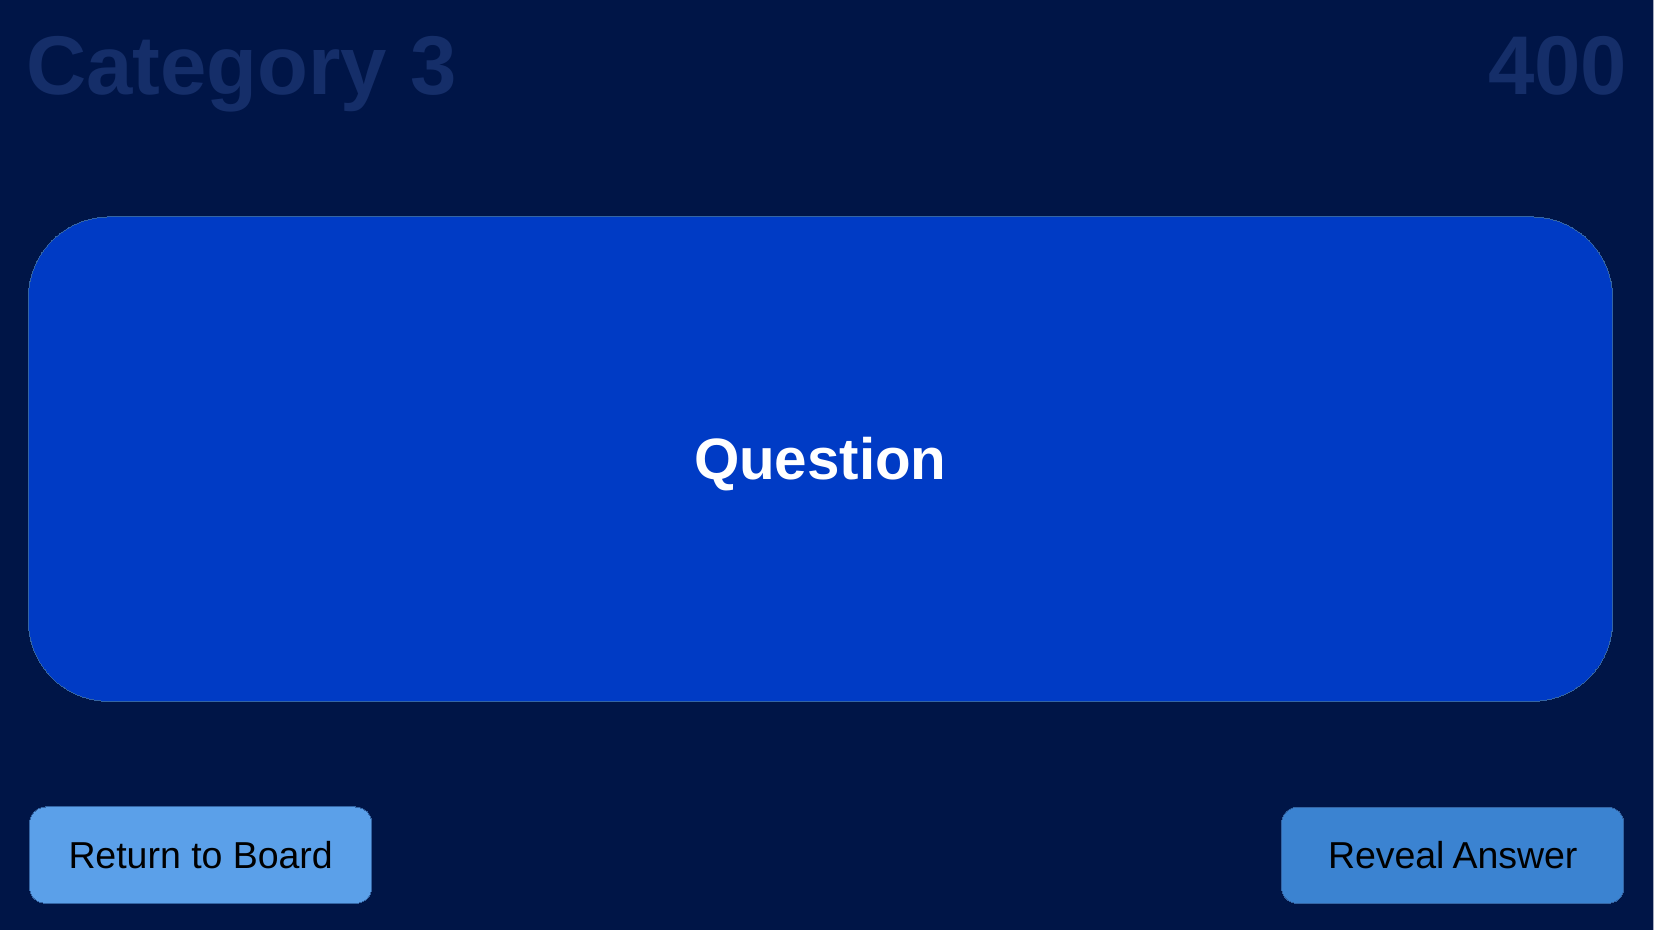

Category 3
400
Question
Return to Board
Reveal Answer